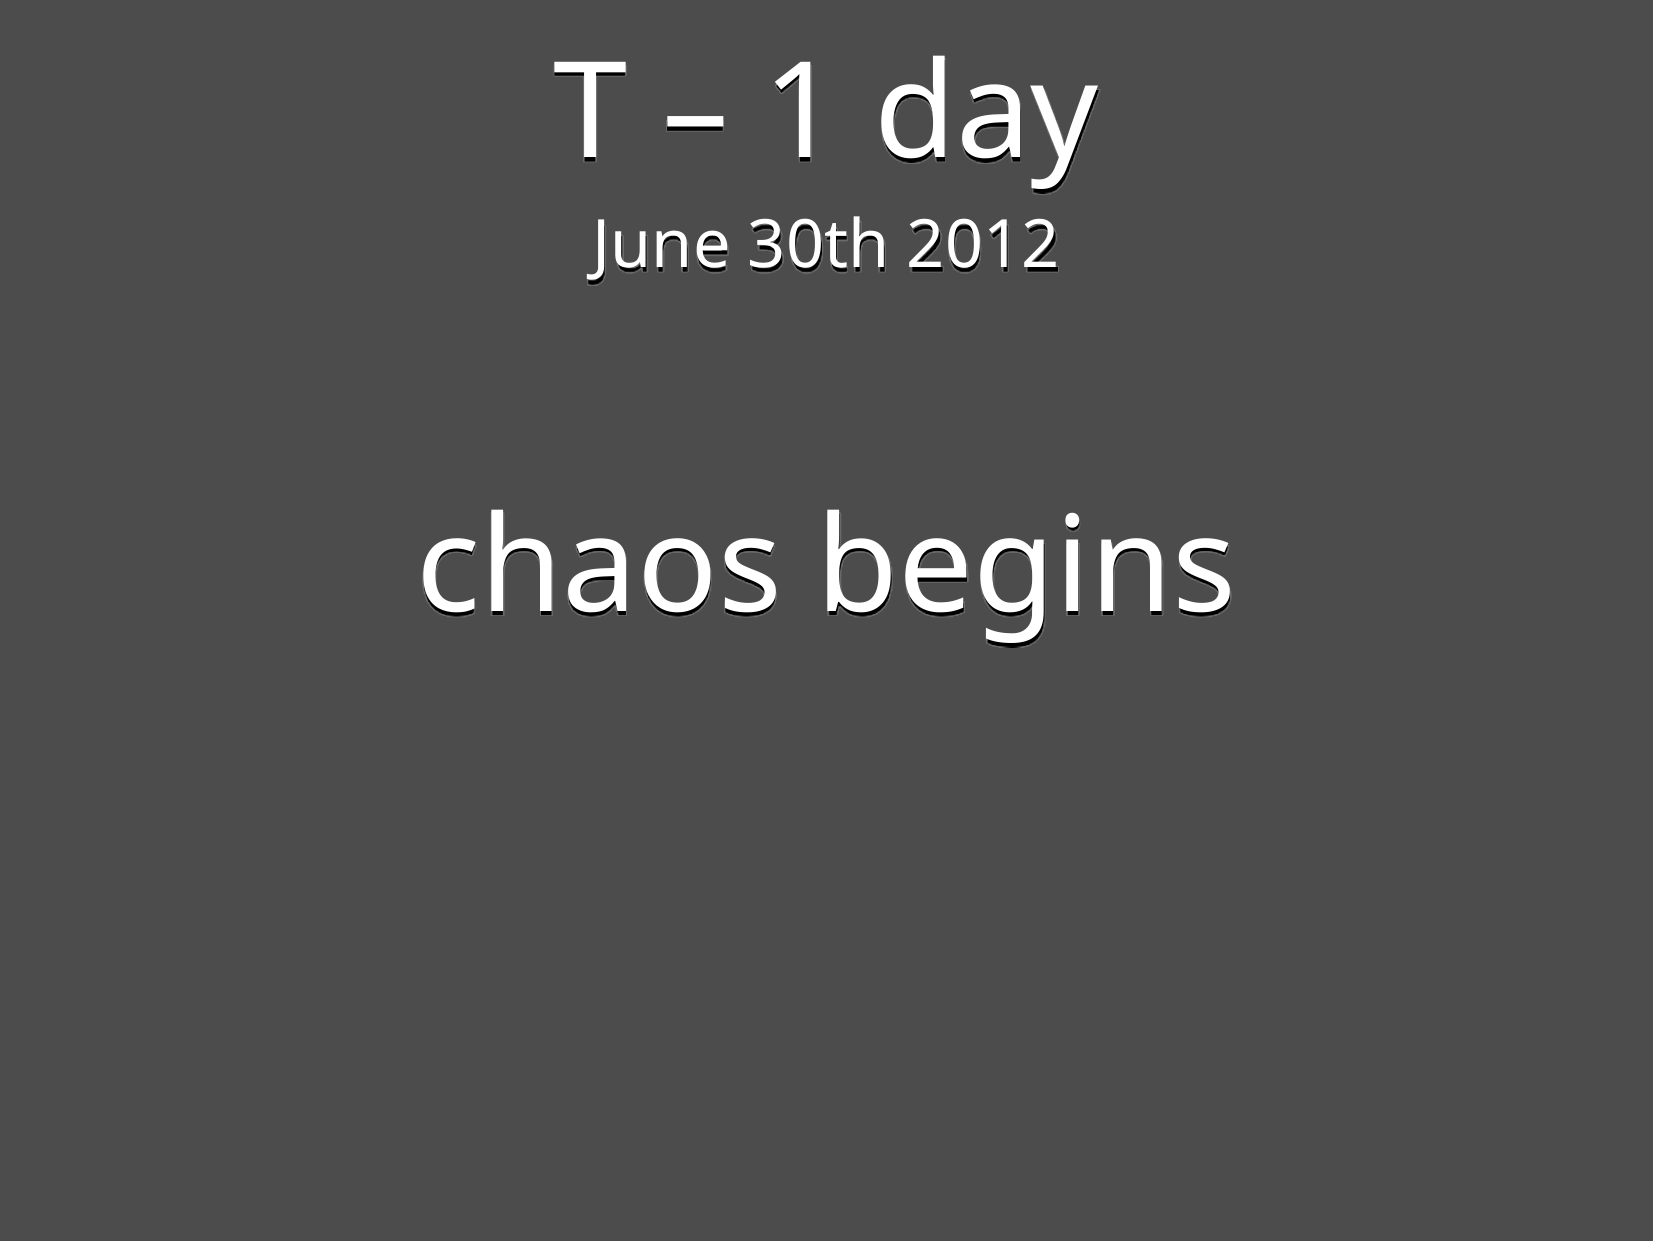

# T – 1 day June 30th 2012 chaos begins